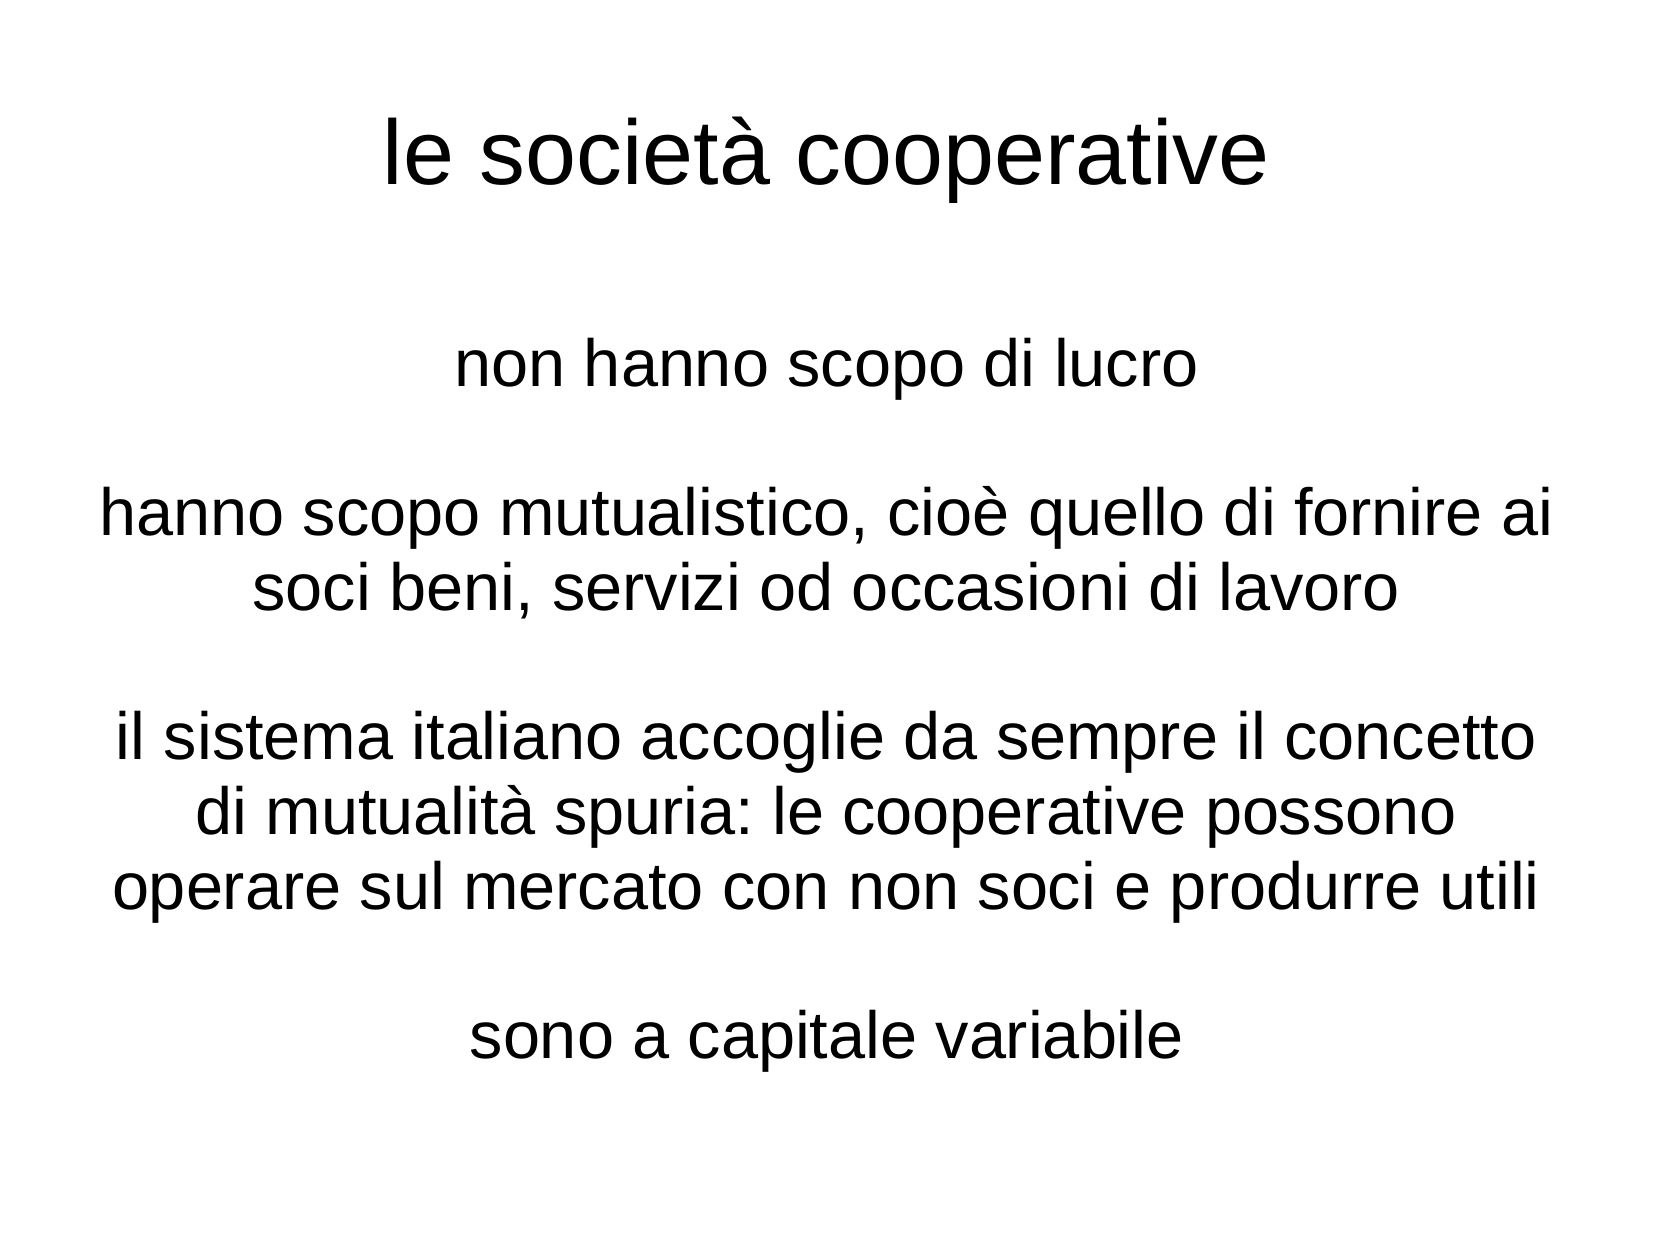

# le società cooperative
non hanno scopo di lucro
hanno scopo mutualistico, cioè quello di fornire ai soci beni, servizi od occasioni di lavoro
il sistema italiano accoglie da sempre il concetto di mutualità spuria: le cooperative possono operare sul mercato con non soci e produrre utili
sono a capitale variabile